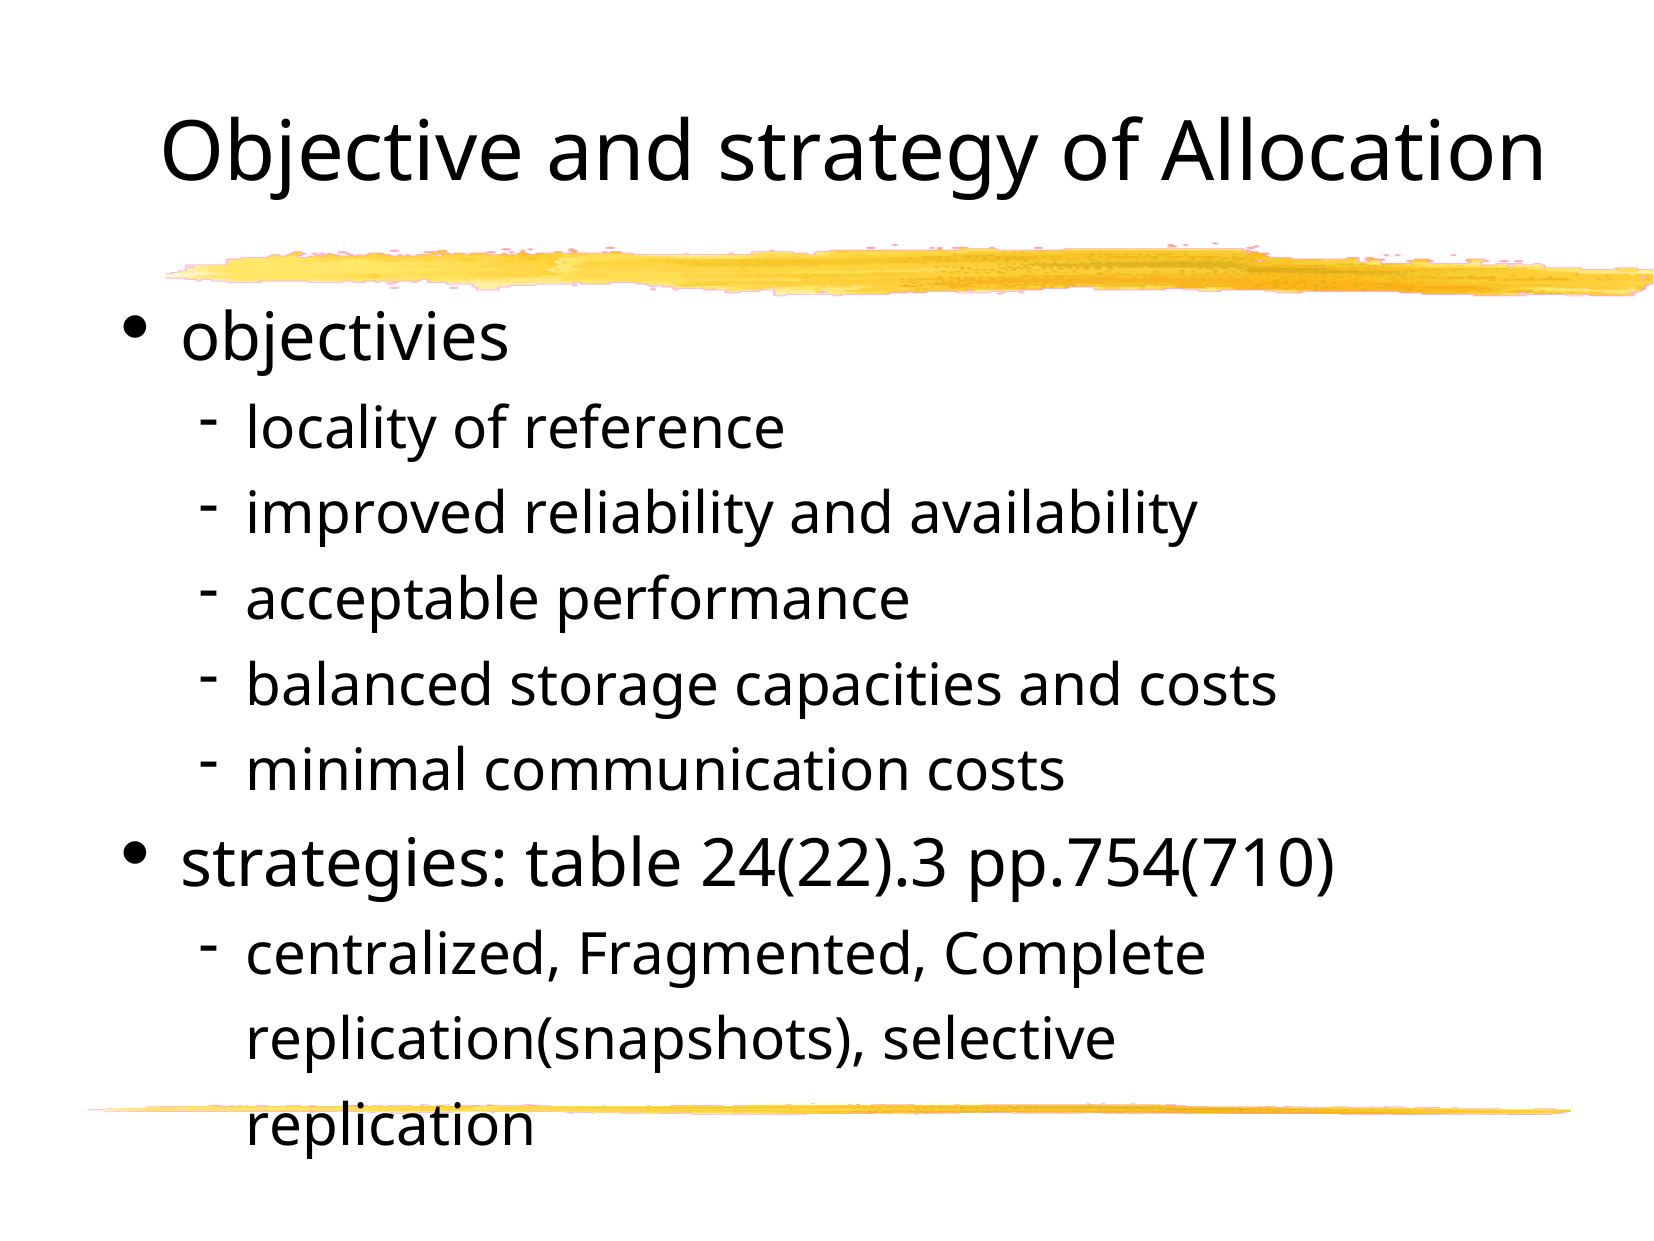

# Objective and strategy of Allocation
objectivies
locality of reference
improved reliability and availability
acceptable performance
balanced storage capacities and costs
minimal communication costs
strategies: table 24(22).3 pp.754(710)
centralized, Fragmented, Complete
replication(snapshots), selective
replication